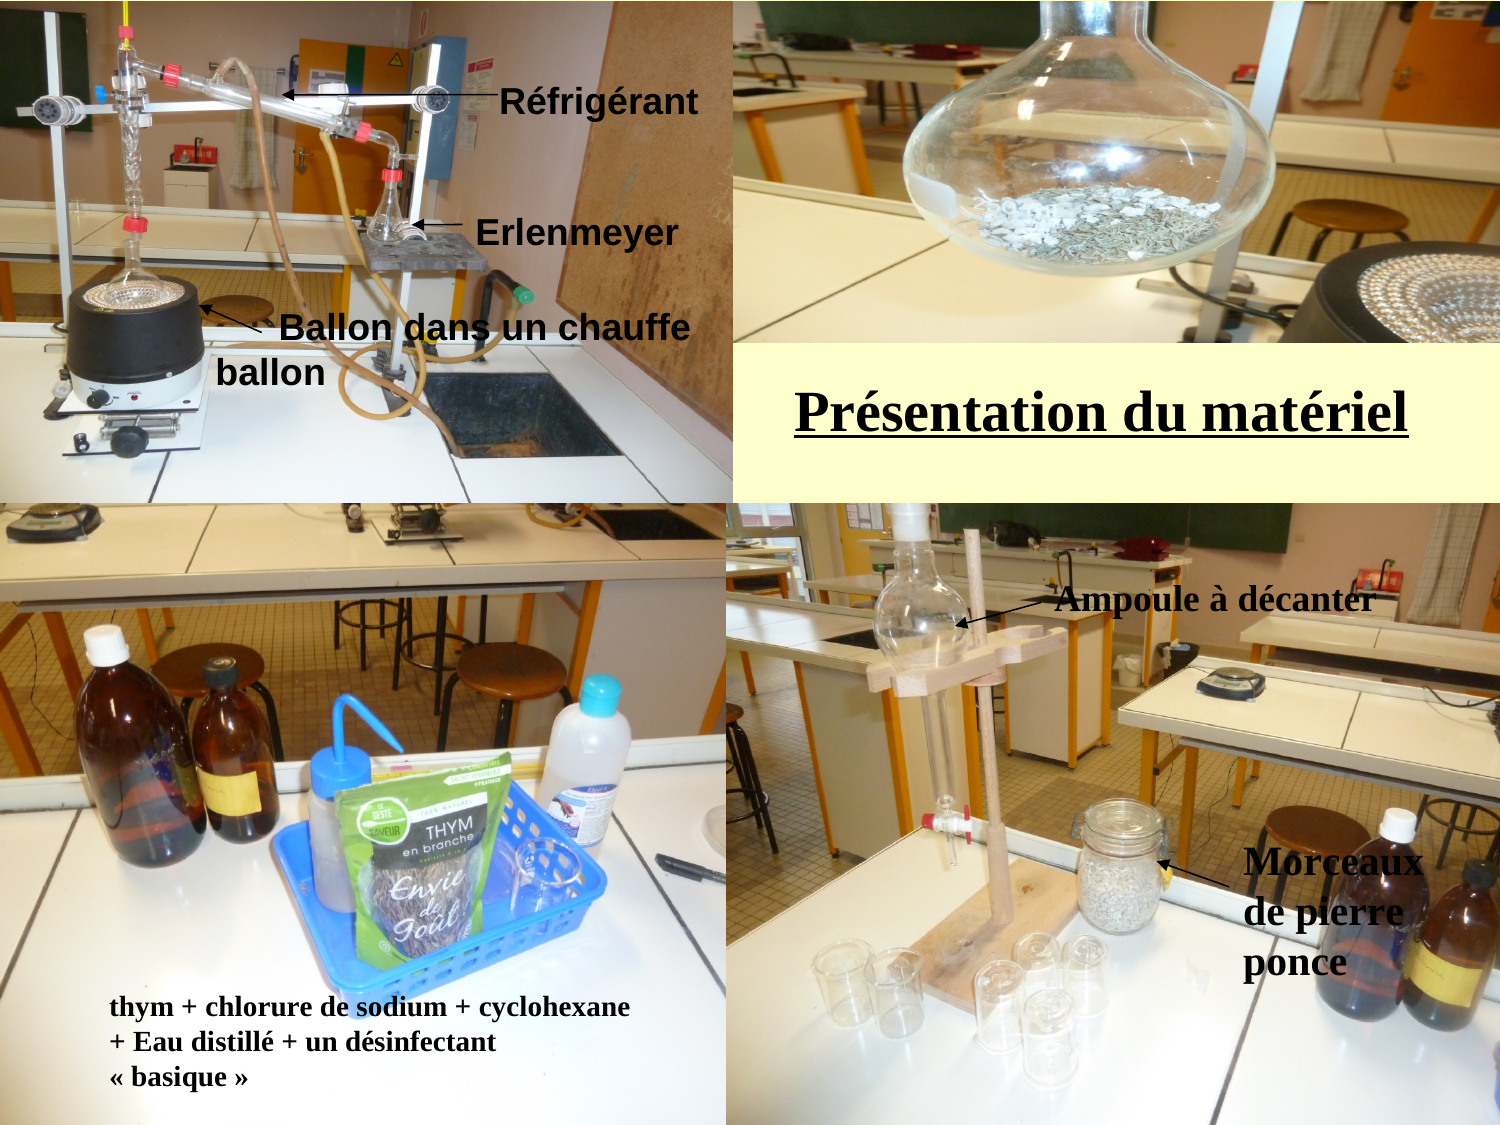

Réfrigérant
Erlenmeyer
 Ballon dans un chauffe ballon
Présentation du matériel
Ampoule à décanter
Morceaux de pierre ponce
thym + chlorure de sodium + cyclohexane + Eau distillé + un désinfectant « basique »